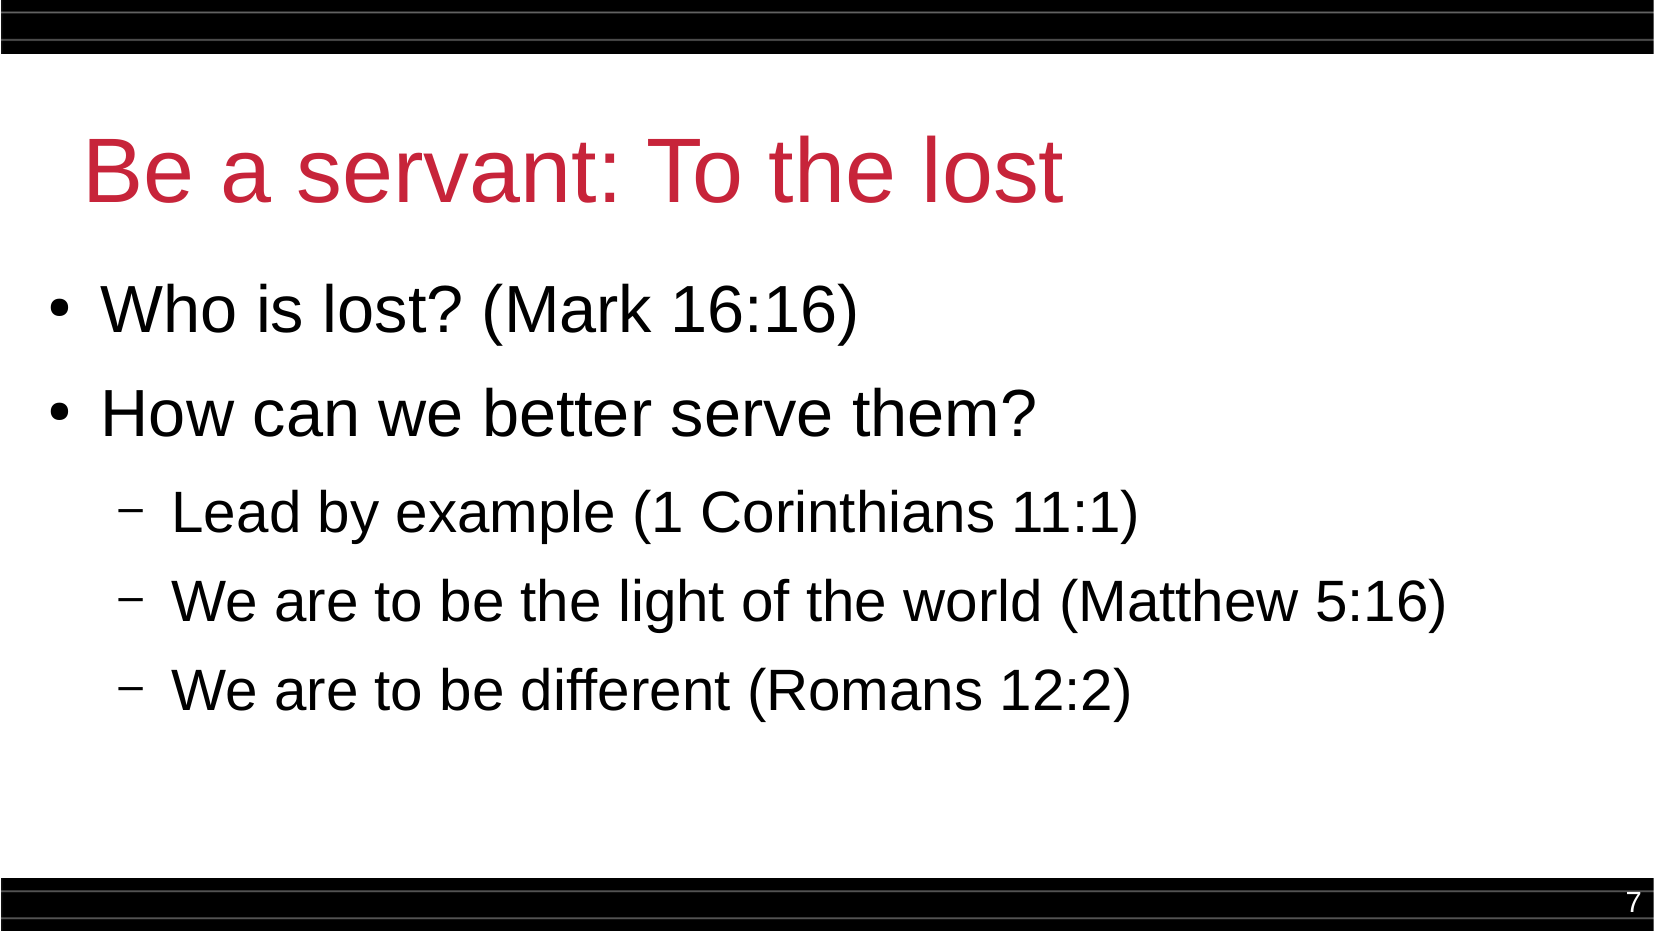

# Be a servant: To the lost
Who is lost? (Mark 16:16)
How can we better serve them?
Lead by example (1 Corinthians 11:1)
We are to be the light of the world (Matthew 5:16)
We are to be different (Romans 12:2)